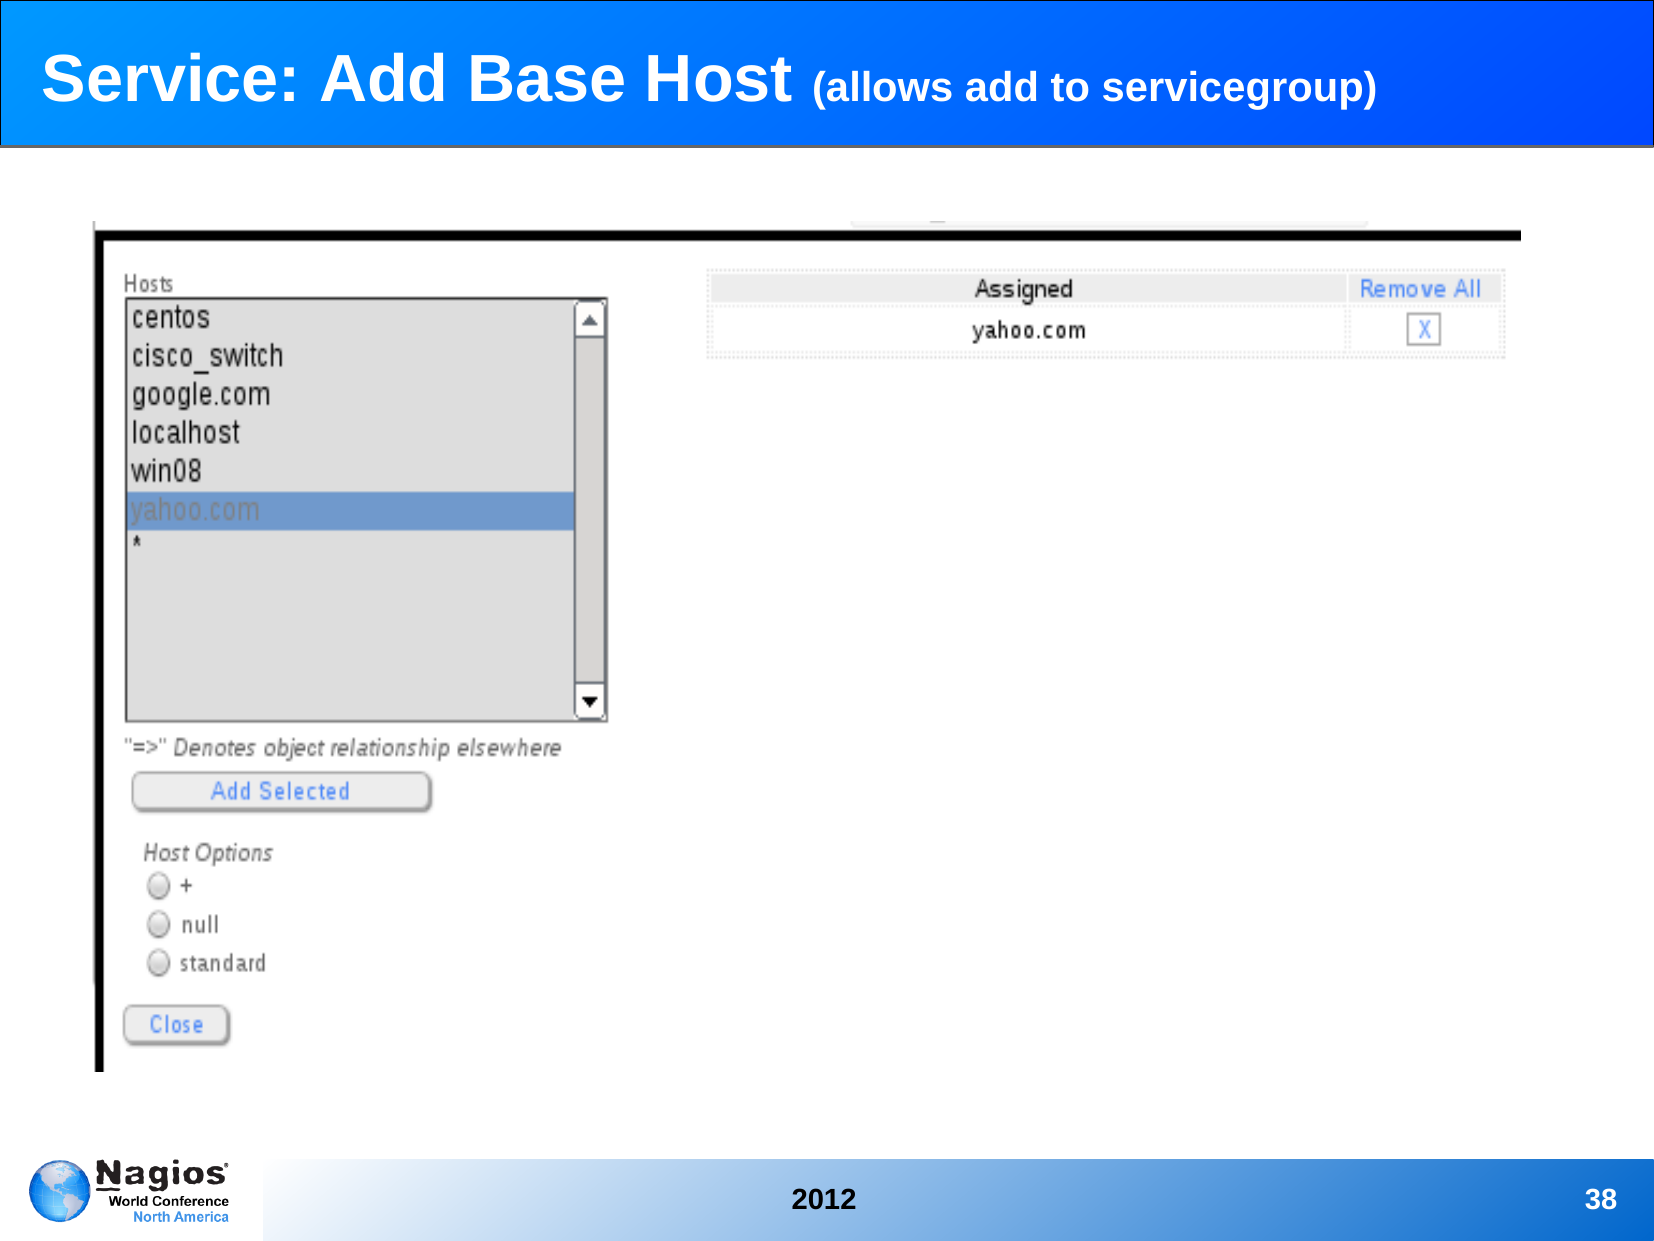

# Service: Add Base Host (allows add to servicegroup)
2011
38